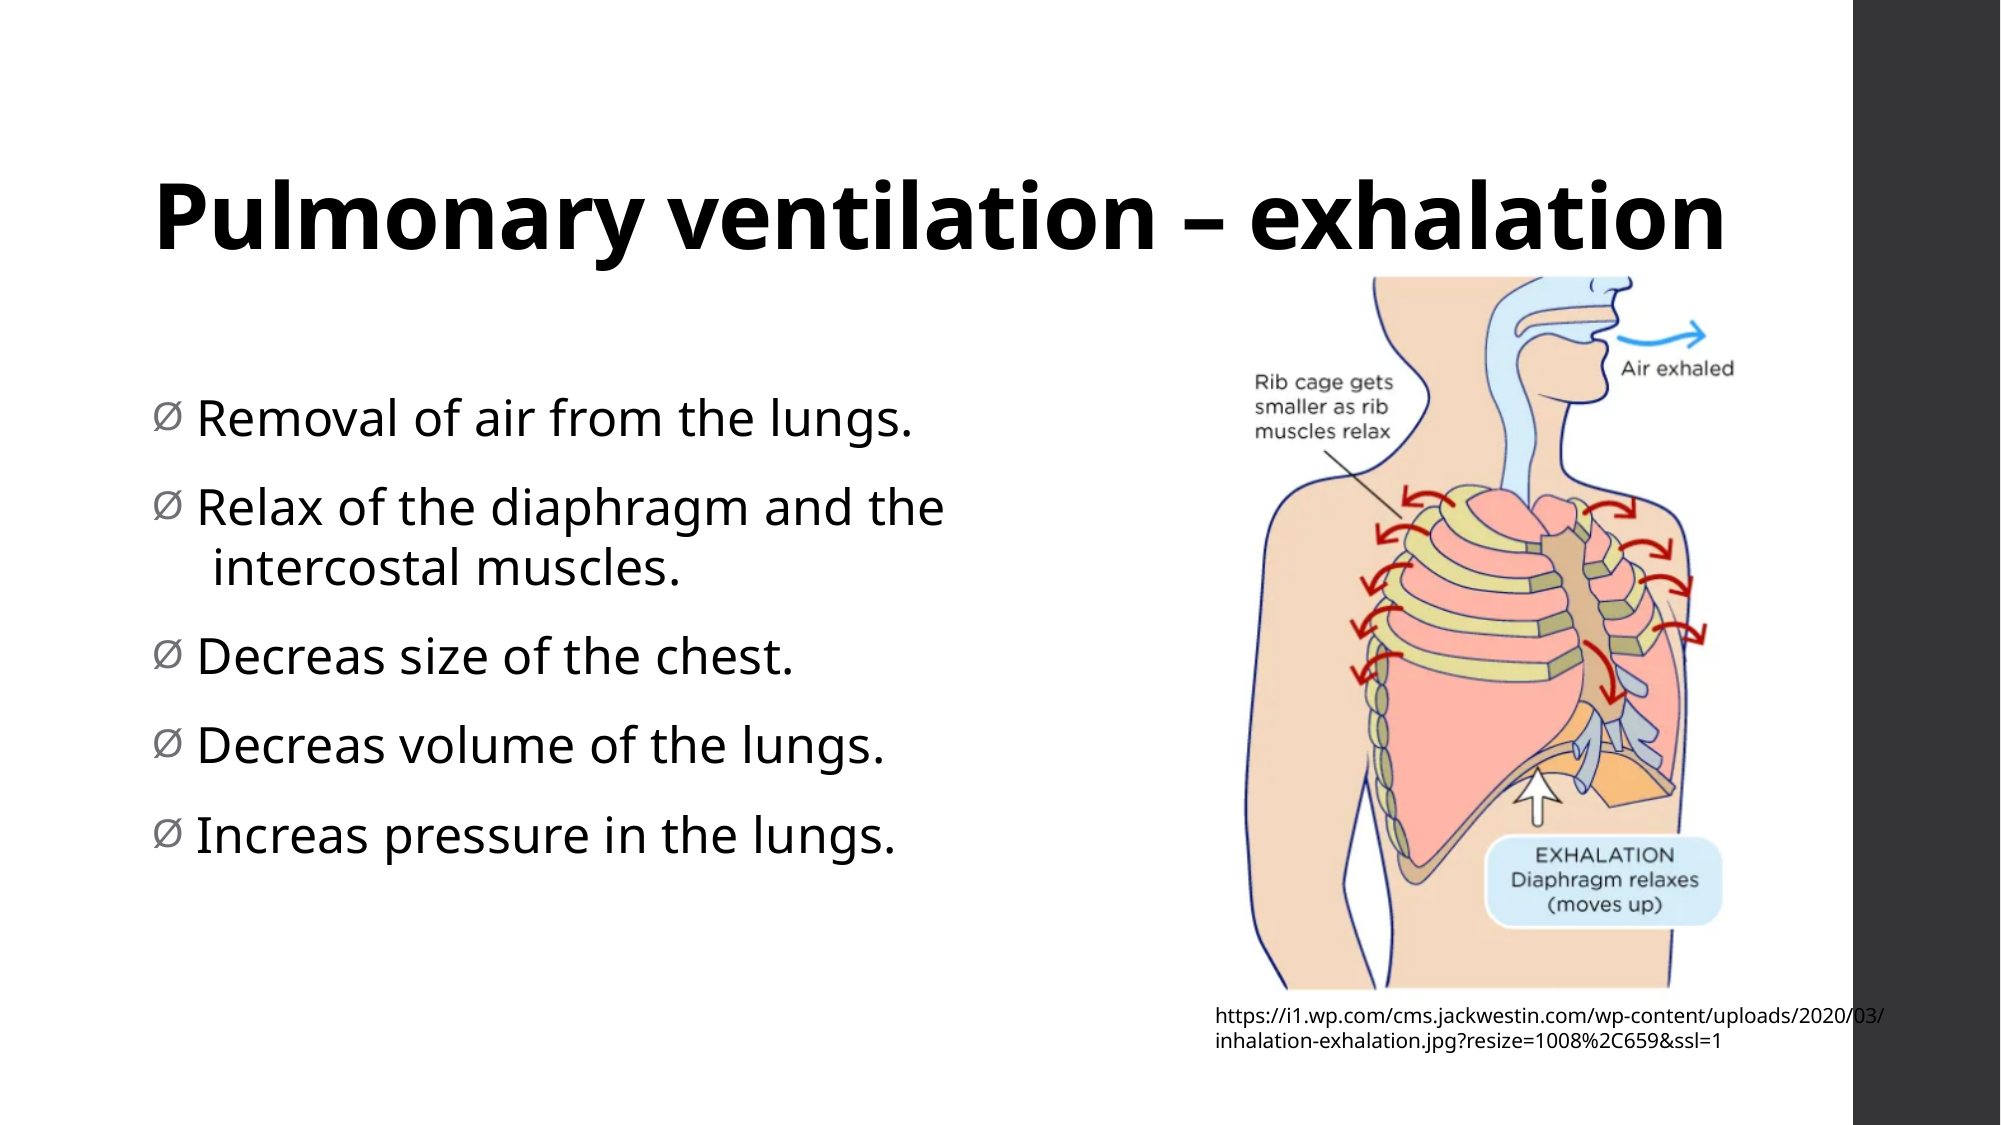

# Pulmonary ventilation – exhalation
 Removal of air from the lungs.
 Relax of the diaphragm and the intercostal muscles.
 Decreas size of the chest.
 Decreas volume of the lungs.
 Increas pressure in the lungs.
https://i1.wp.com/cms.jackwestin.com/wp-content/uploads/2020/03/inhalation-exhalation.jpg?resize=1008%2C659&ssl=1